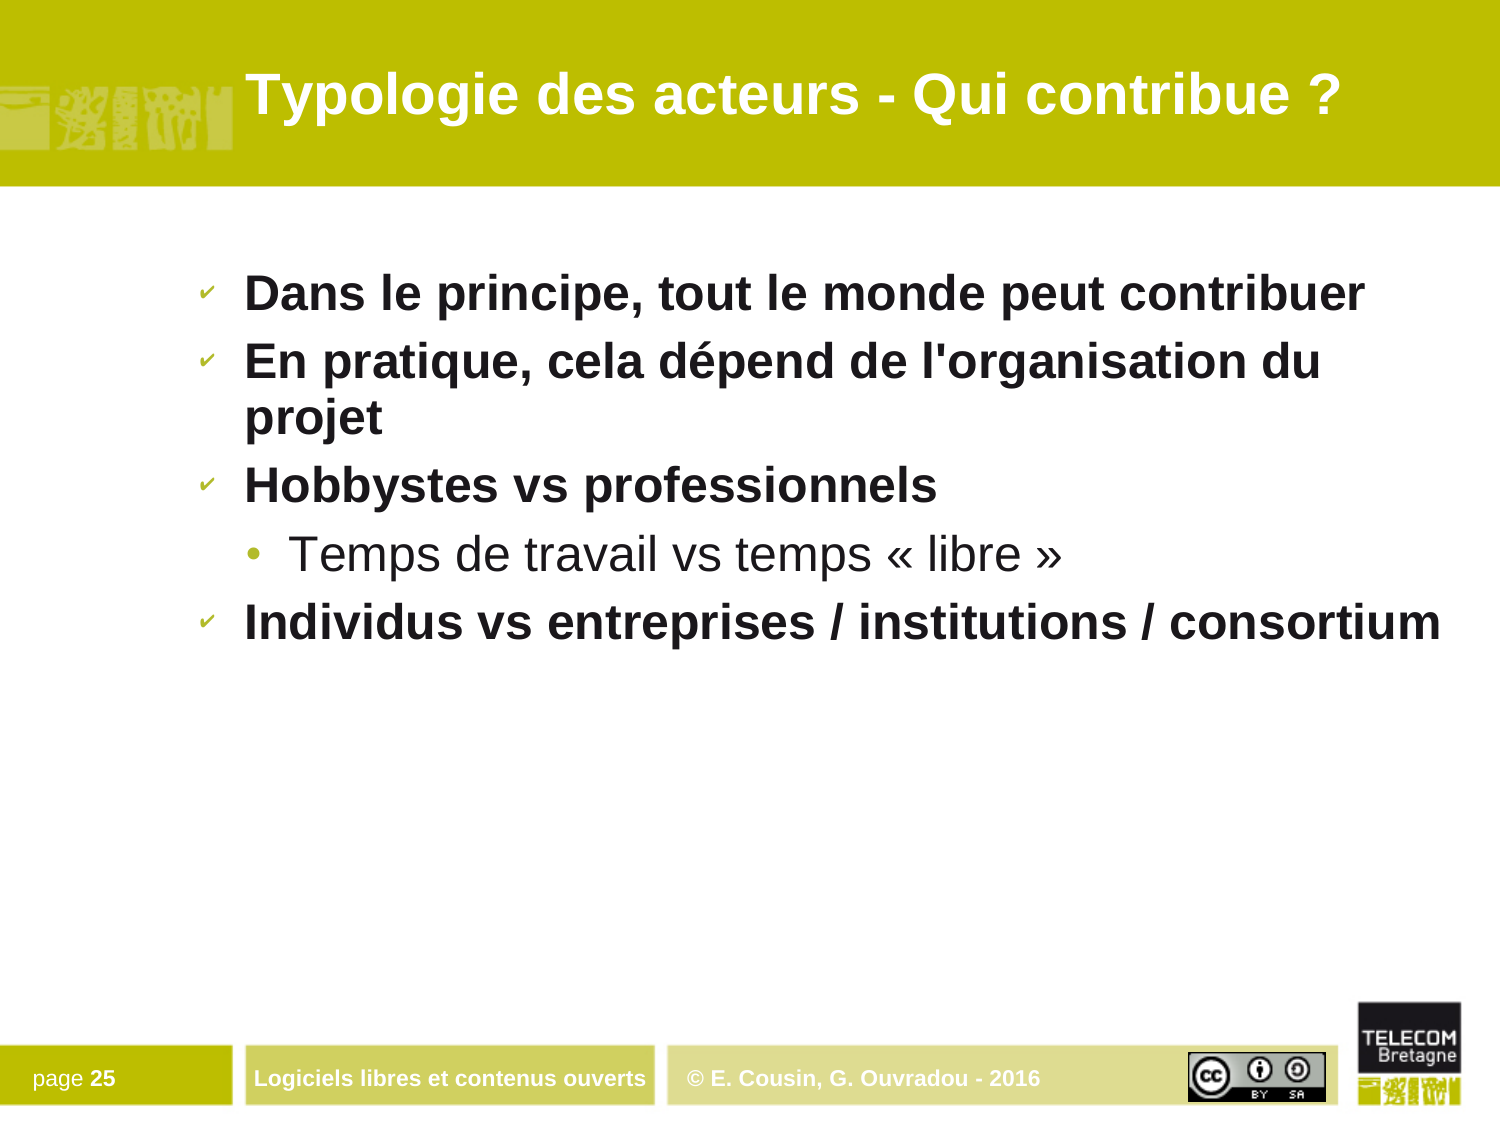

# Typologie des acteurs - Qui contribue ?
Dans le principe, tout le monde peut contribuer
En pratique, cela dépend de l'organisation du projet
Hobbystes vs professionnels
Temps de travail vs temps « libre »
Individus vs entreprises / institutions / consortium
25
© E. Cousin, G. Ouvradou - 2016